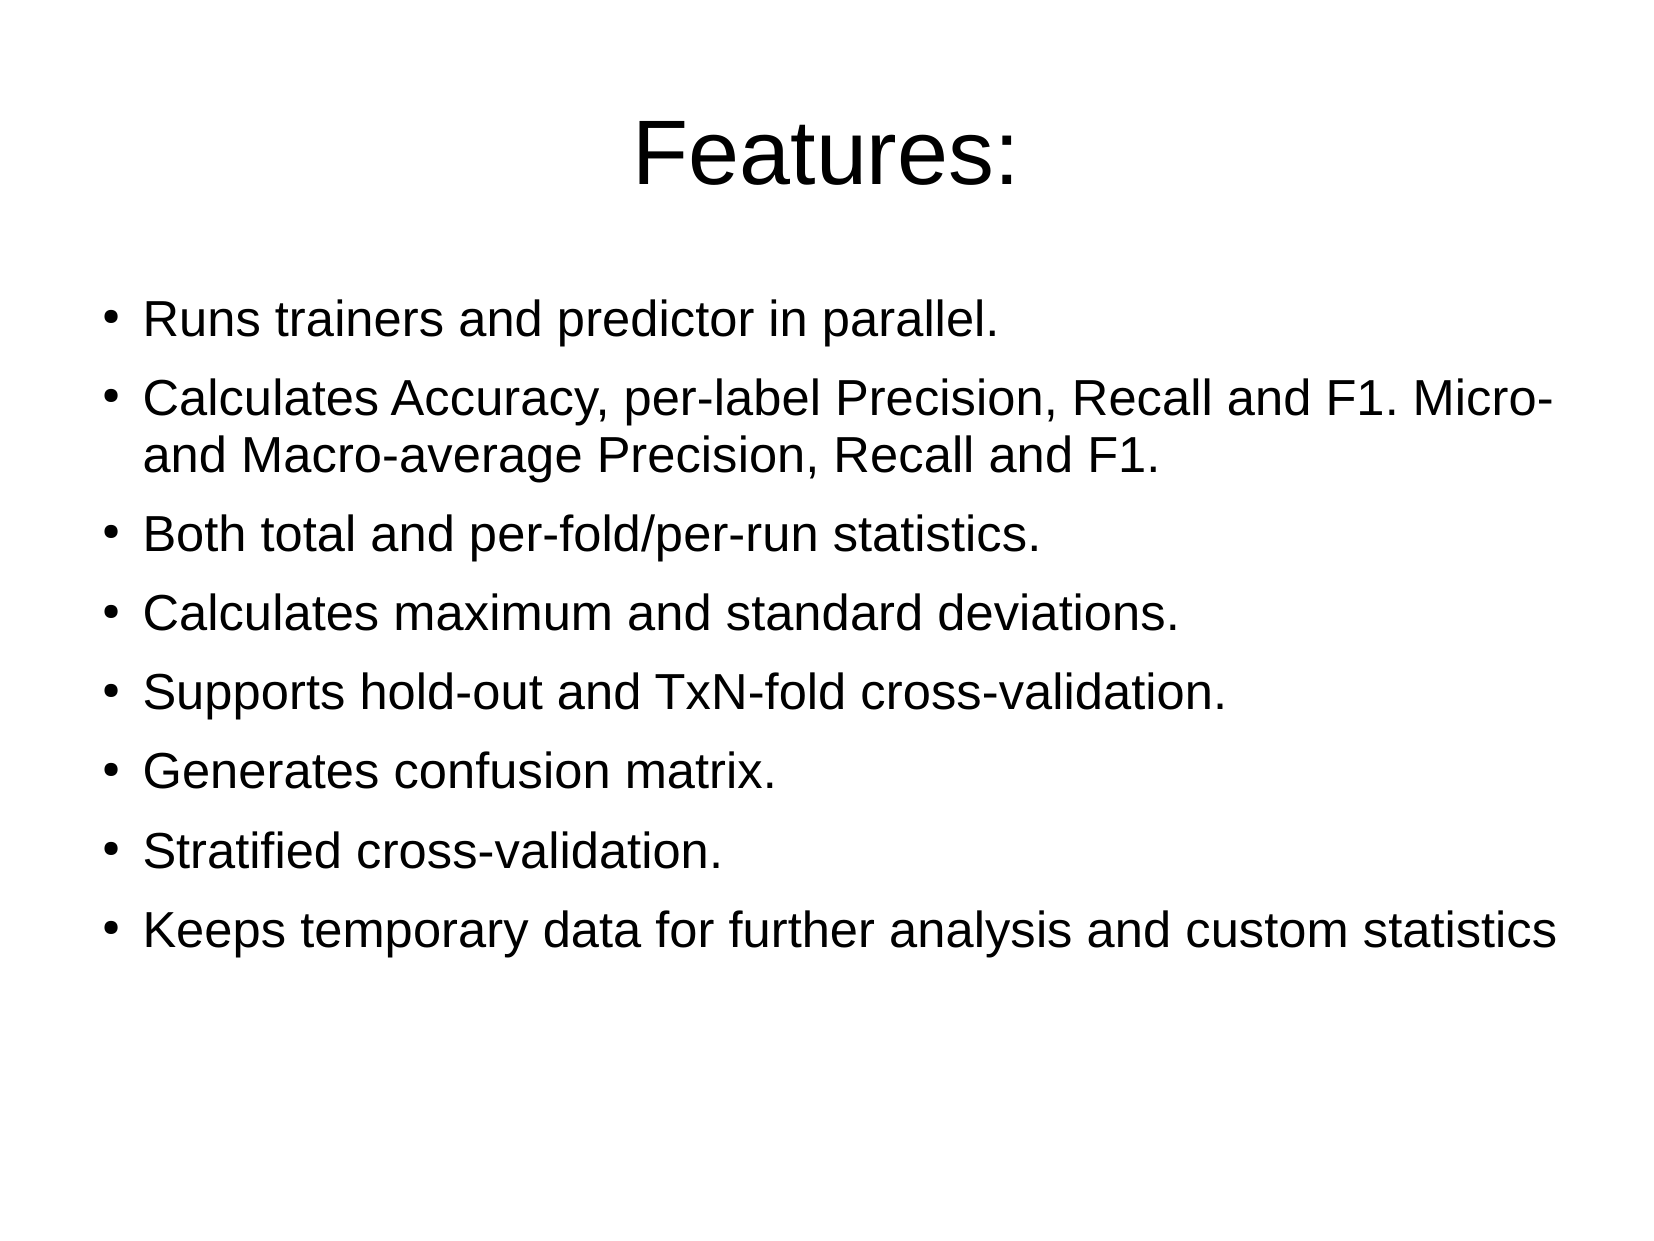

# Features:
Runs trainers and predictor in parallel.
Calculates Accuracy, per-label Precision, Recall and F1. Micro- and Macro-average Precision, Recall and F1.
Both total and per-fold/per-run statistics.
Calculates maximum and standard deviations.
Supports hold-out and TxN-fold cross-validation.
Generates confusion matrix.
Stratified cross-validation.
Keeps temporary data for further analysis and custom statistics